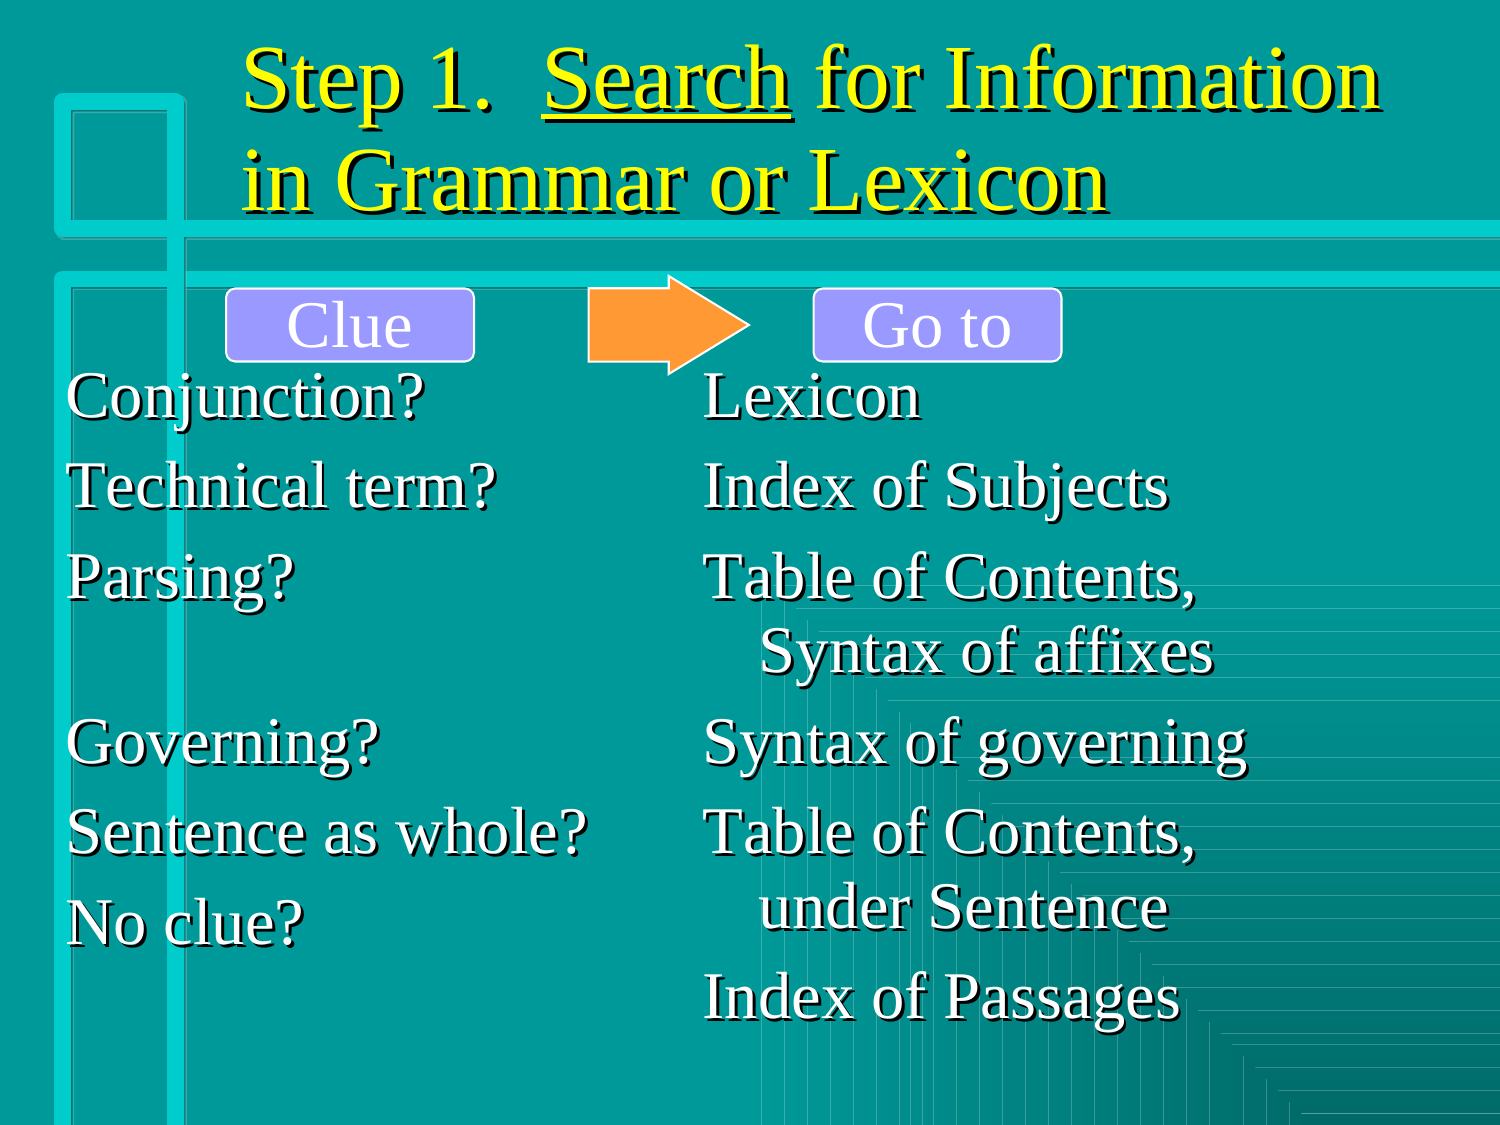

# Step 1. Search for Information in Grammar or Lexicon
Clue
Go to
Conjunction?
Technical term?
Parsing?
Governing?
Sentence as whole?
No clue?
Lexicon
Index of Subjects
Table of Contents,
Syntax of affixes
Syntax of governing
Table of Contents,
under Sentence
Index of Passages